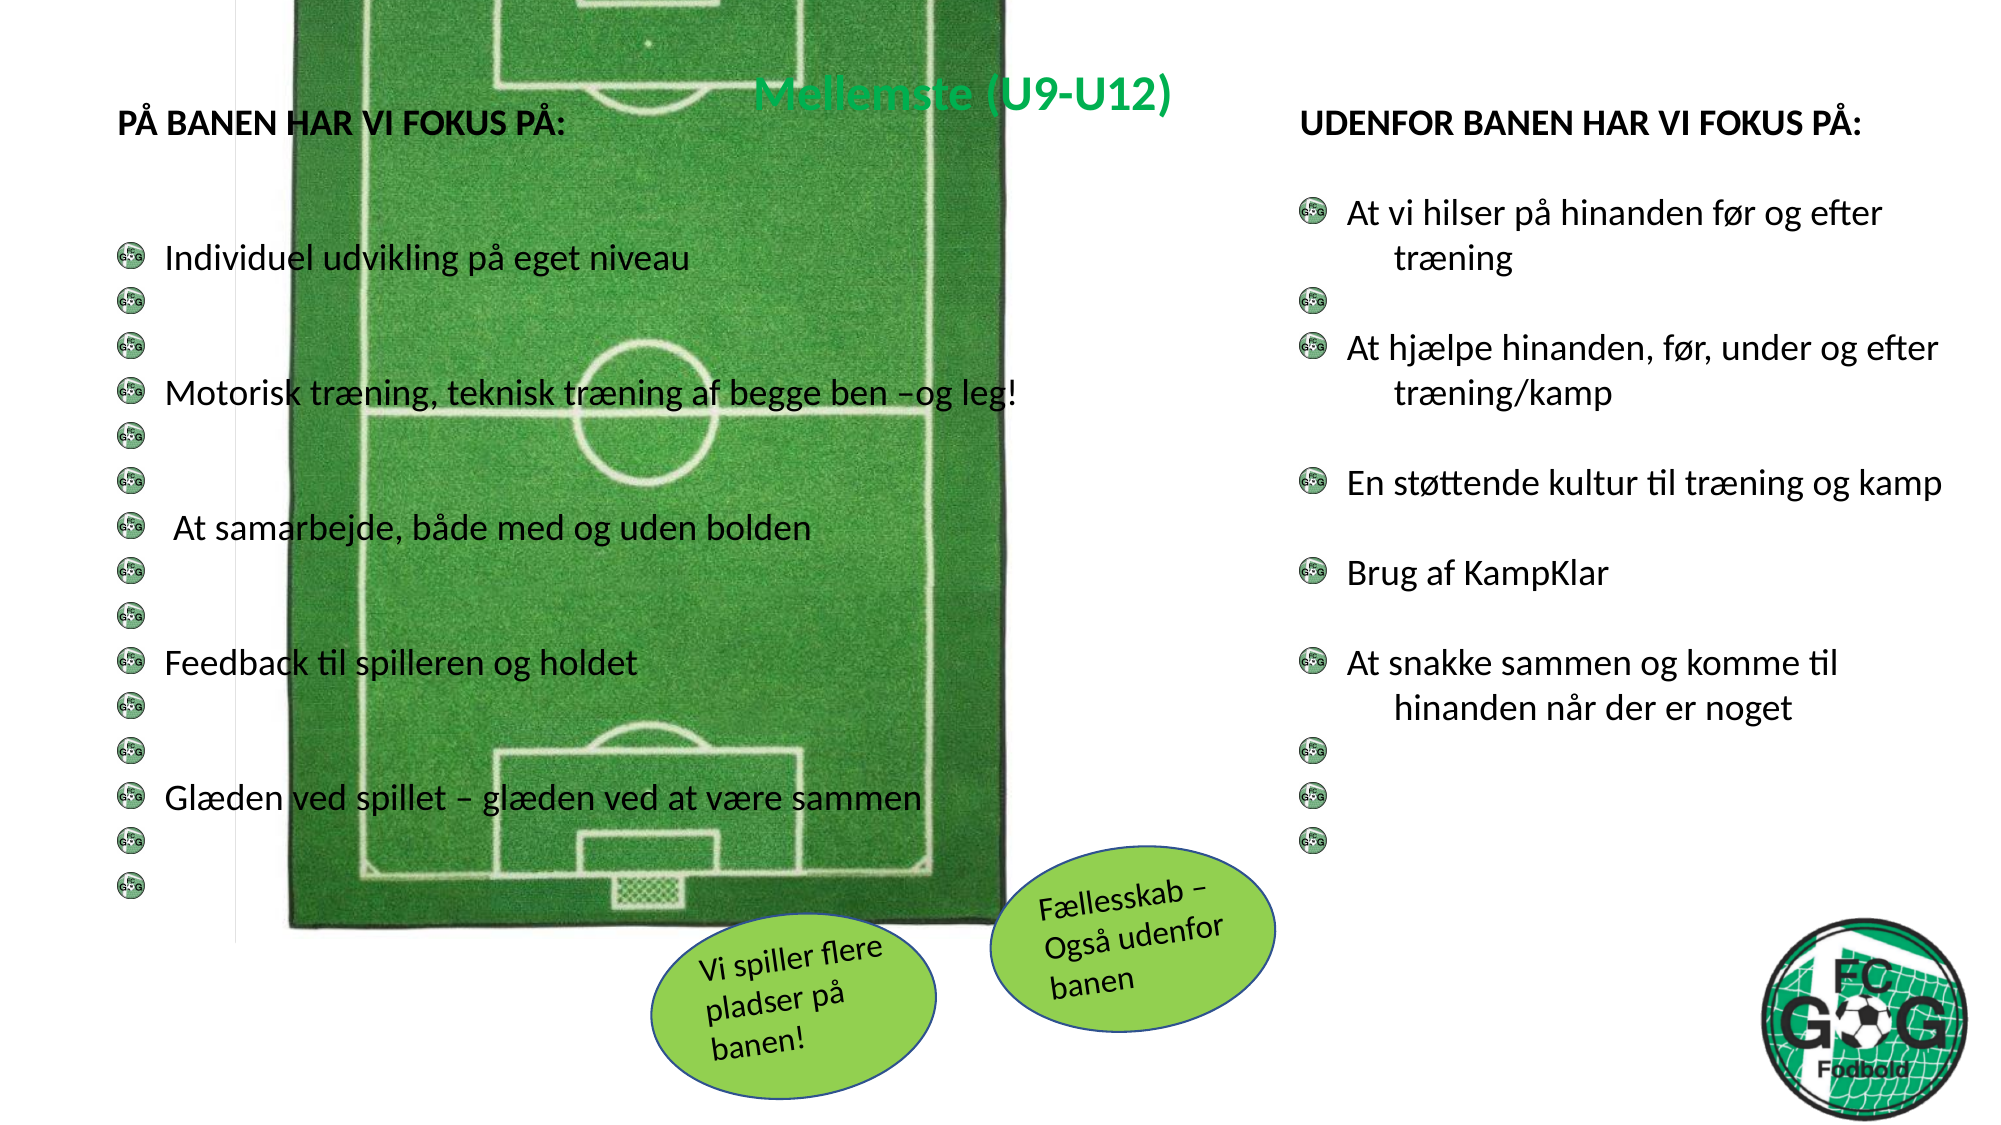

Mellemste (U9-U12)
PÅ BANEN HAR VI FOKUS PÅ:
Individuel udvikling på eget niveau
Motorisk træning, teknisk træning af begge ben –og leg!
 At samarbejde, både med og uden bolden
Feedback til spilleren og holdet
Glæden ved spillet – glæden ved at være sammen
UDENFOR BANEN HAR VI FOKUS PÅ:
At vi hilser på hinanden før og efter træning
At hjælpe hinanden, før, under og efter træning/kamp
En støttende kultur til træning og kamp
Brug af KampKlar
At snakke sammen og komme til hinanden når der er noget
Fællesskab –
Også udenfor banen
Vi spiller flere pladser på banen!